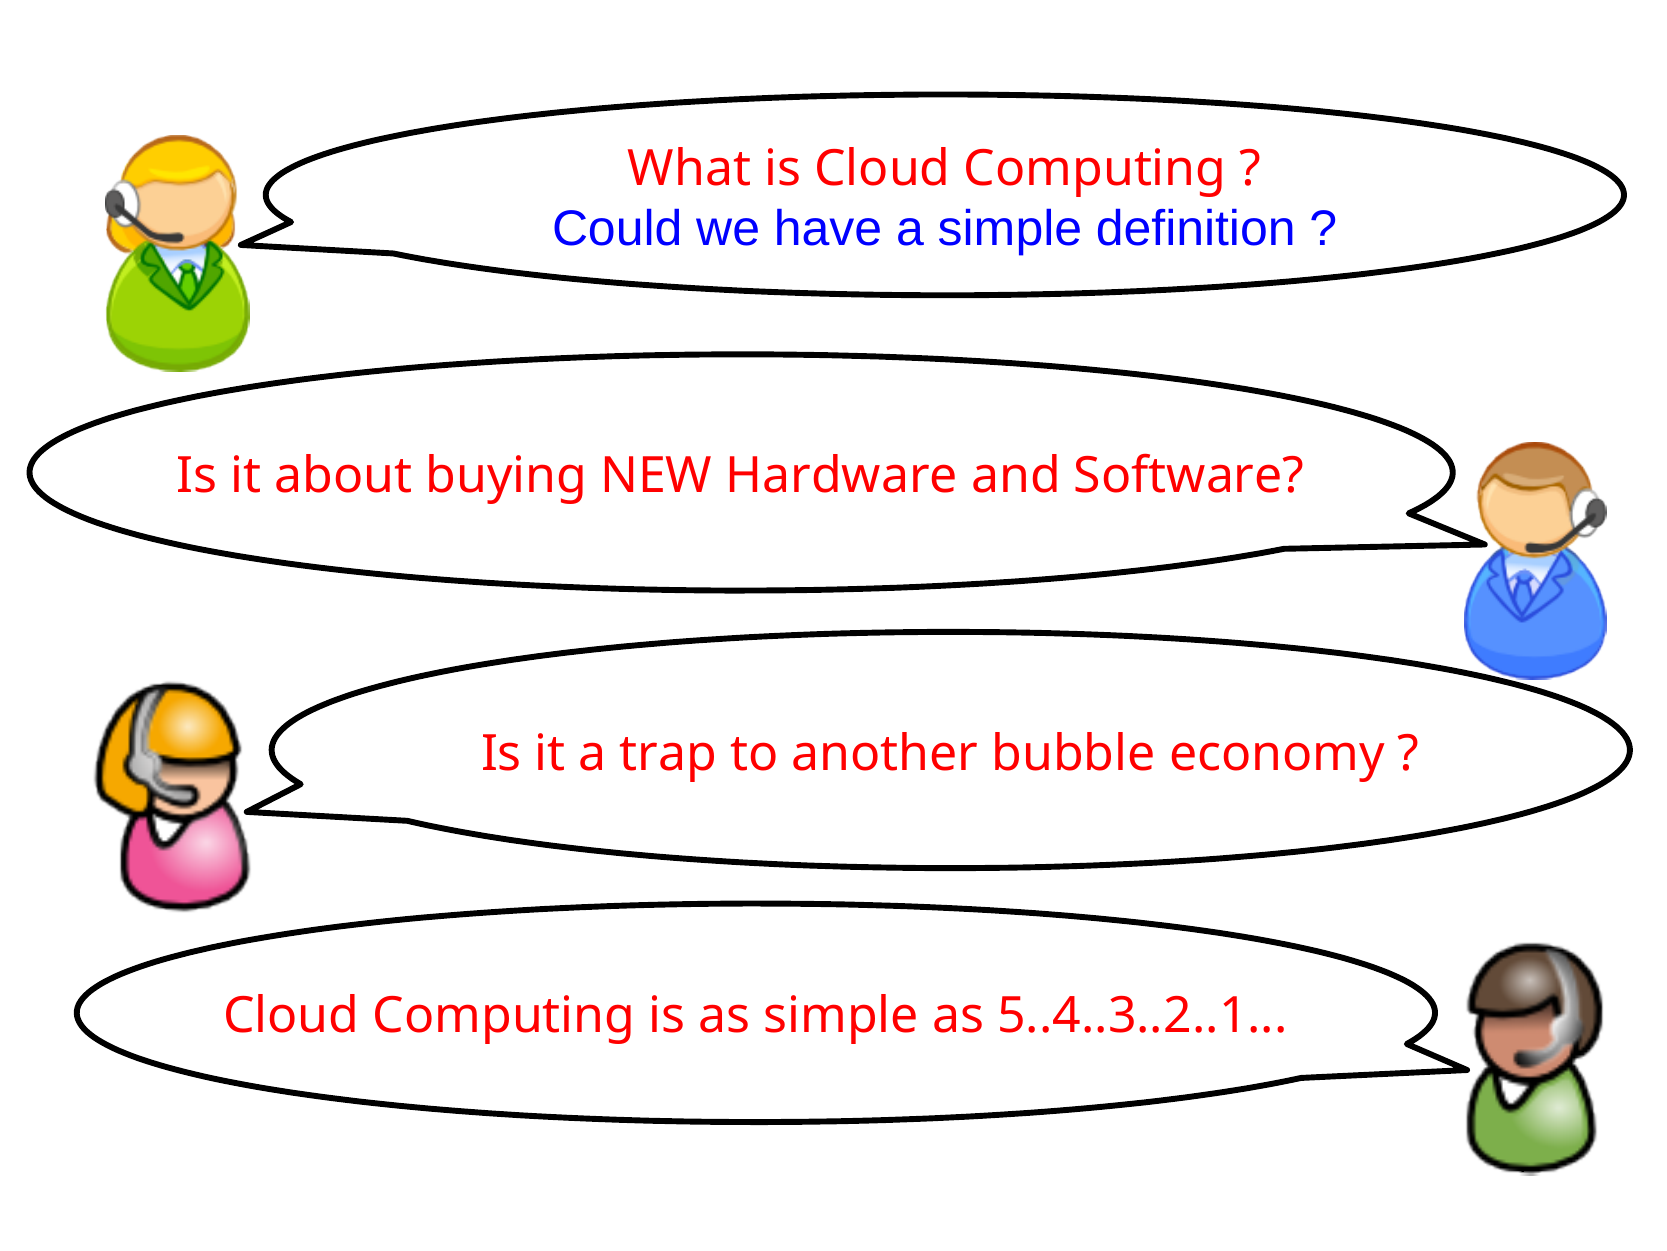

What is Cloud Computing ?
Could we have a simple definition ?
Is it about buying NEW Hardware and Software?
Is it a trap to another bubble economy ?
Cloud Computing is as simple as 5..4..3..2..1...
4